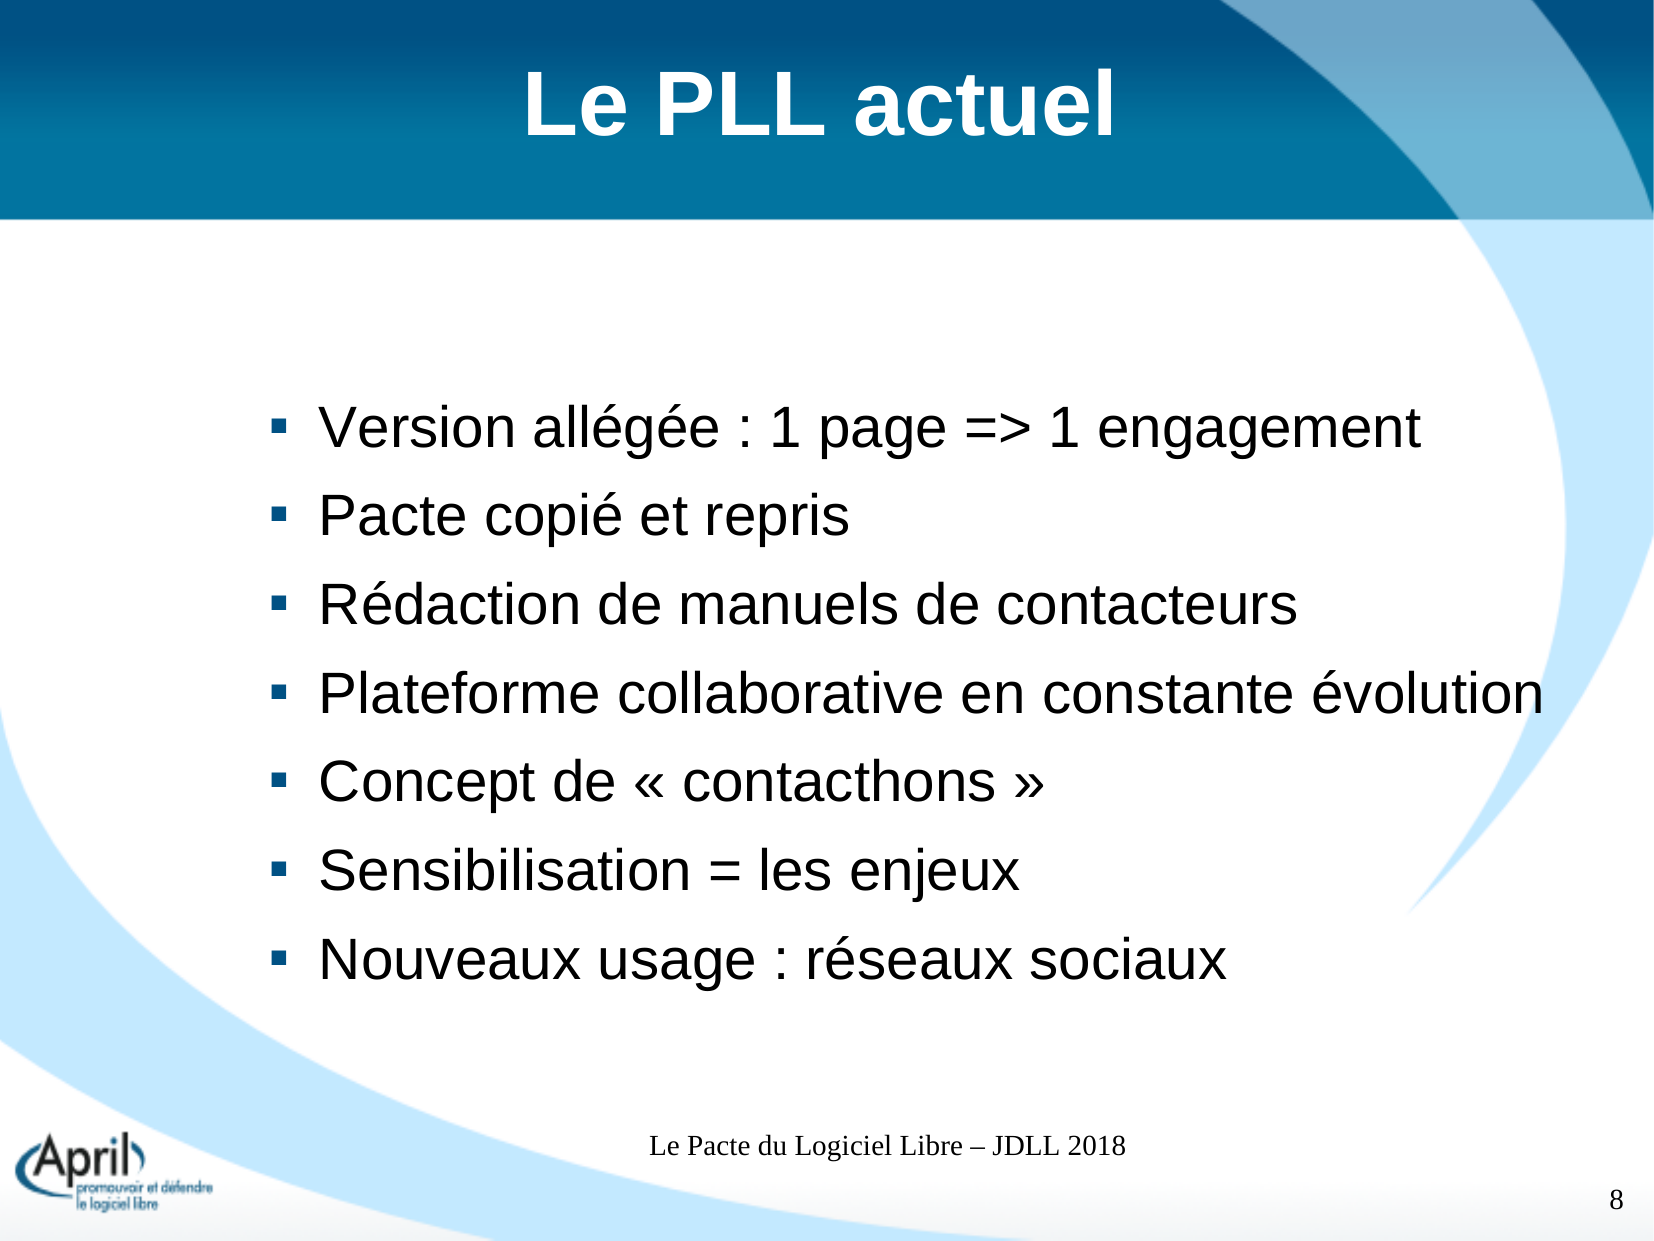

# Le PLL actuel
Version allégée : 1 page => 1 engagement
Pacte copié et repris
Rédaction de manuels de contacteurs
Plateforme collaborative en constante évolution
Concept de « contacthons »
Sensibilisation = les enjeux
Nouveaux usage : réseaux sociaux
Le Pacte du Logiciel Libre – JDLL 2018
8